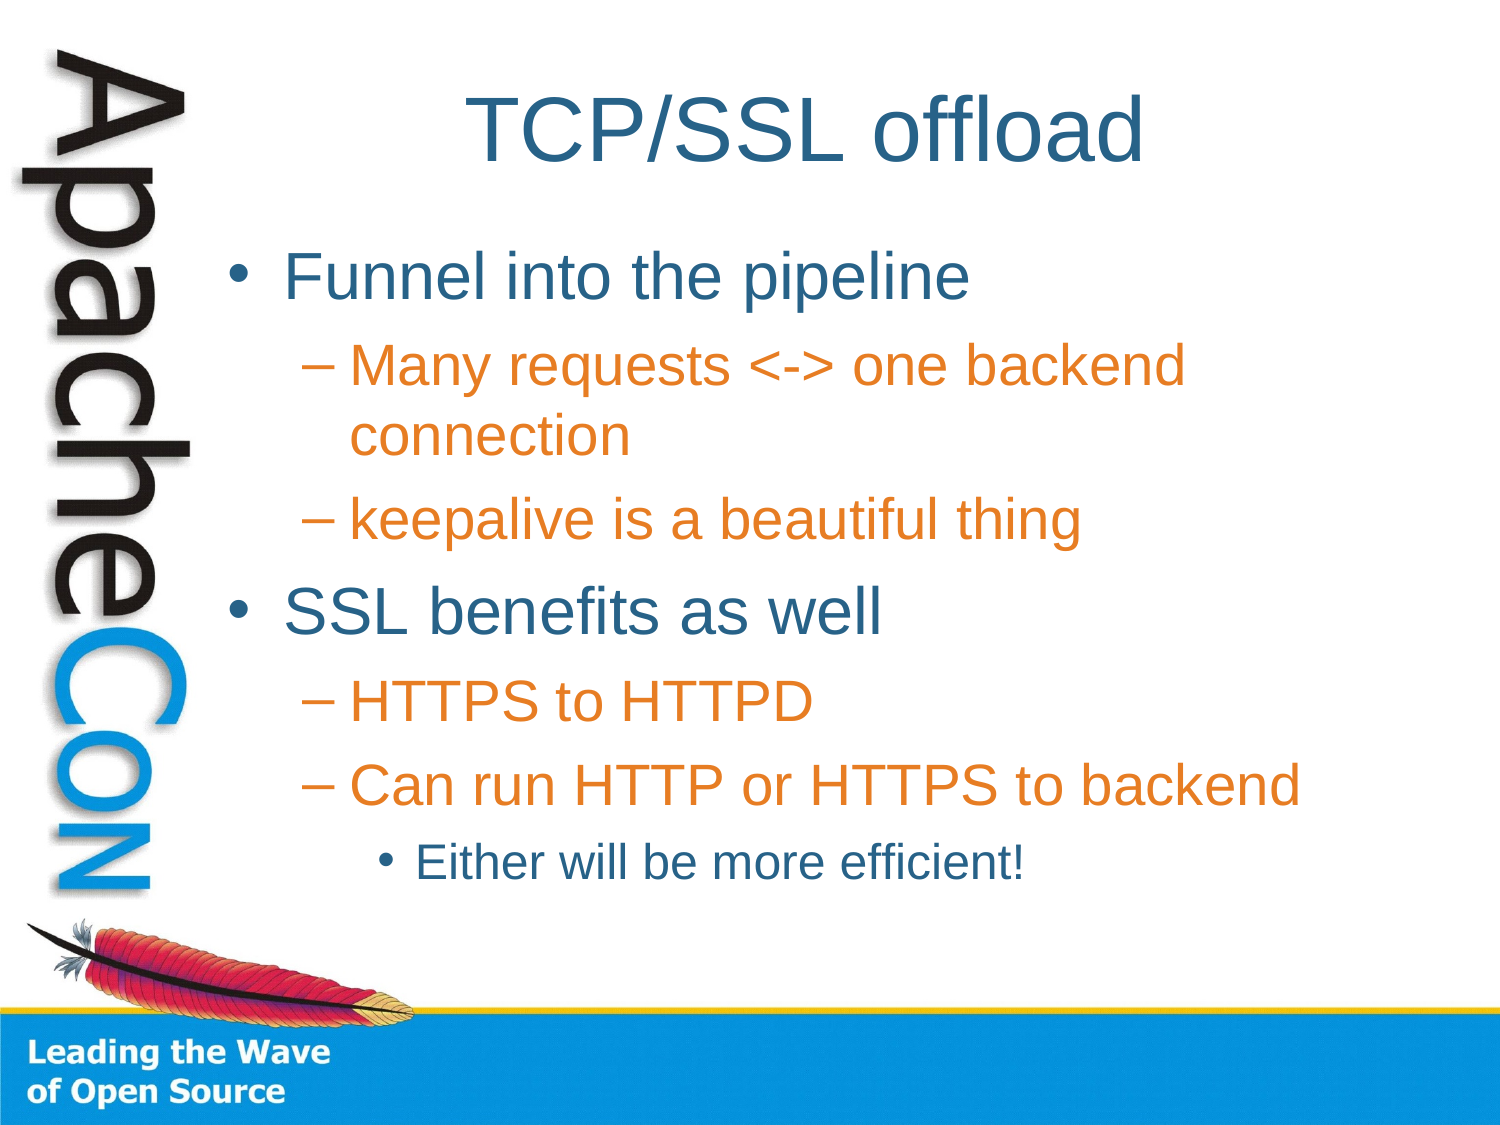

# TCP/SSL offload
Funnel into the pipeline
Many requests <-> one backend connection
keepalive is a beautiful thing
SSL benefits as well
HTTPS to HTTPD
Can run HTTP or HTTPS to backend
Either will be more efficient!